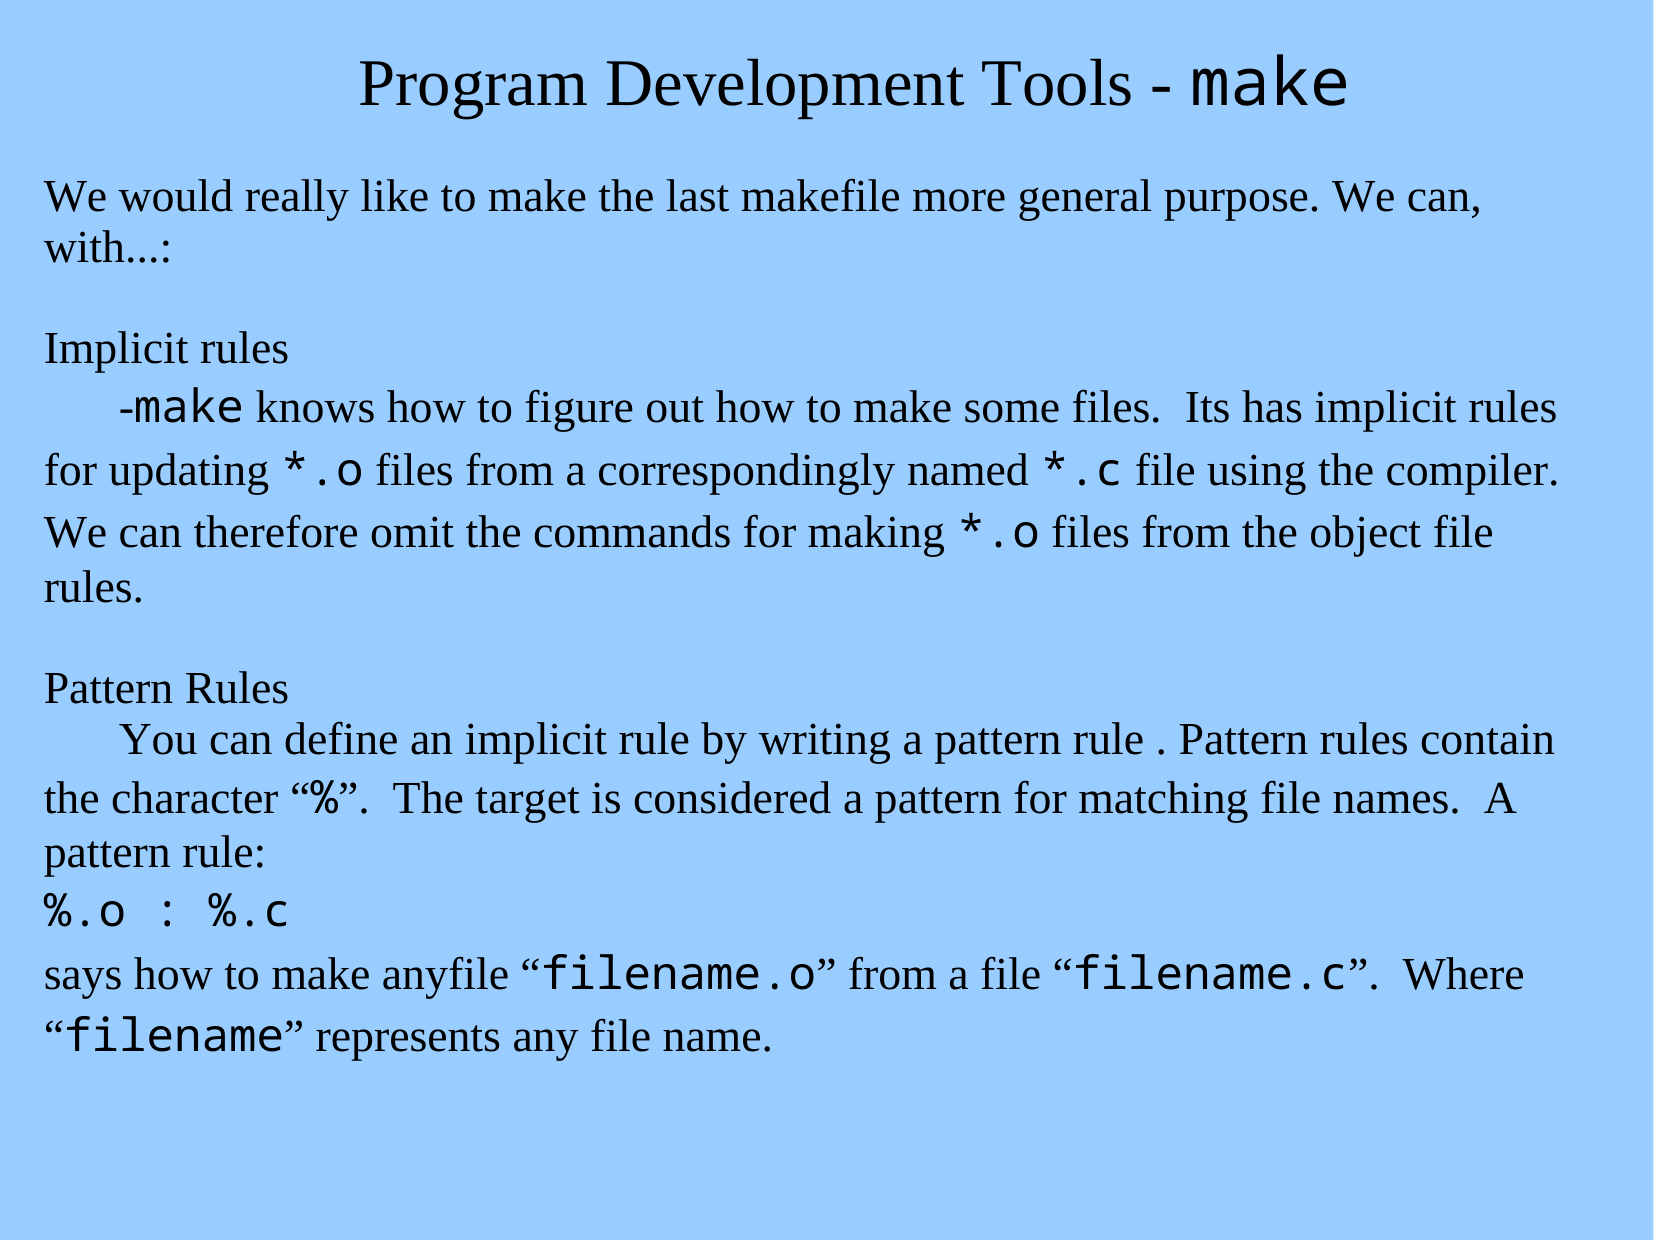

Program Development Tools - make
We would really like to make the last makefile more general purpose. We can, with...:
Implicit rules
	-make knows how to figure out how to make some files. Its has implicit rules for updating *.o files from a correspondingly named *.c file using the compiler. We can therefore omit the commands for making *.o files from the object file rules.
Pattern Rules
	You can define an implicit rule by writing a pattern rule . Pattern rules contain the character “%”. The target is considered a pattern for matching file names. A pattern rule:
%.o : %.c
says how to make anyfile “filename.o” from a file “filename.c”. Where “filename” represents any file name.